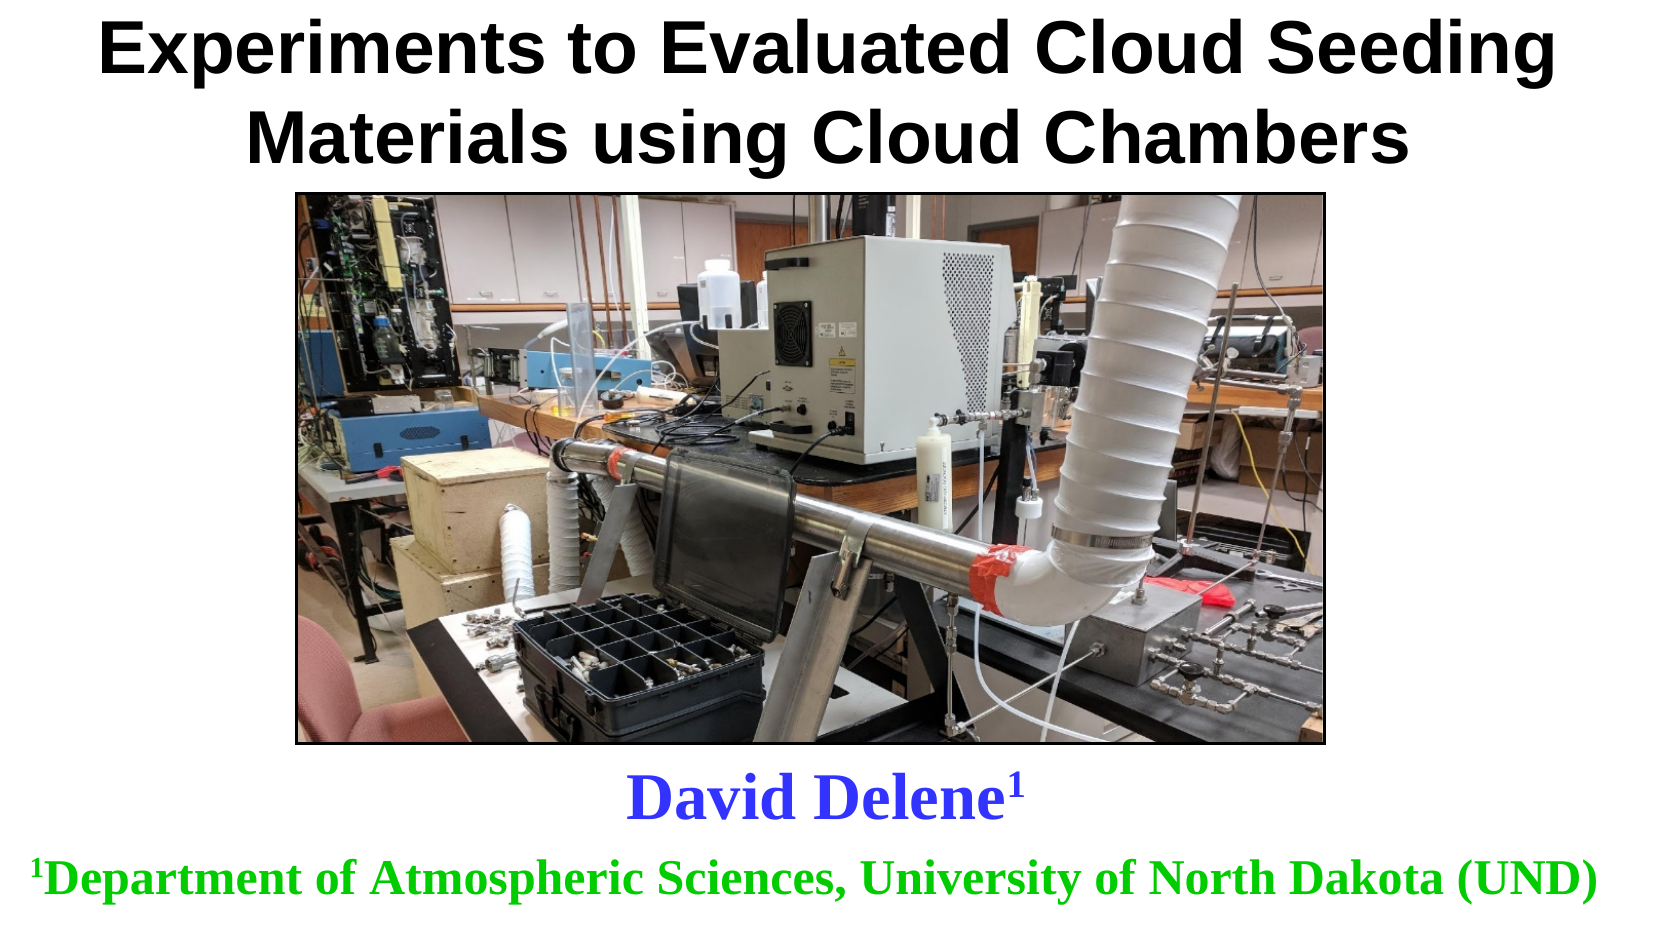

# Experiments to Evaluated Cloud Seeding Materials using Cloud Chambers
David Delene1
1Department of Atmospheric Sciences, University of North Dakota (UND)